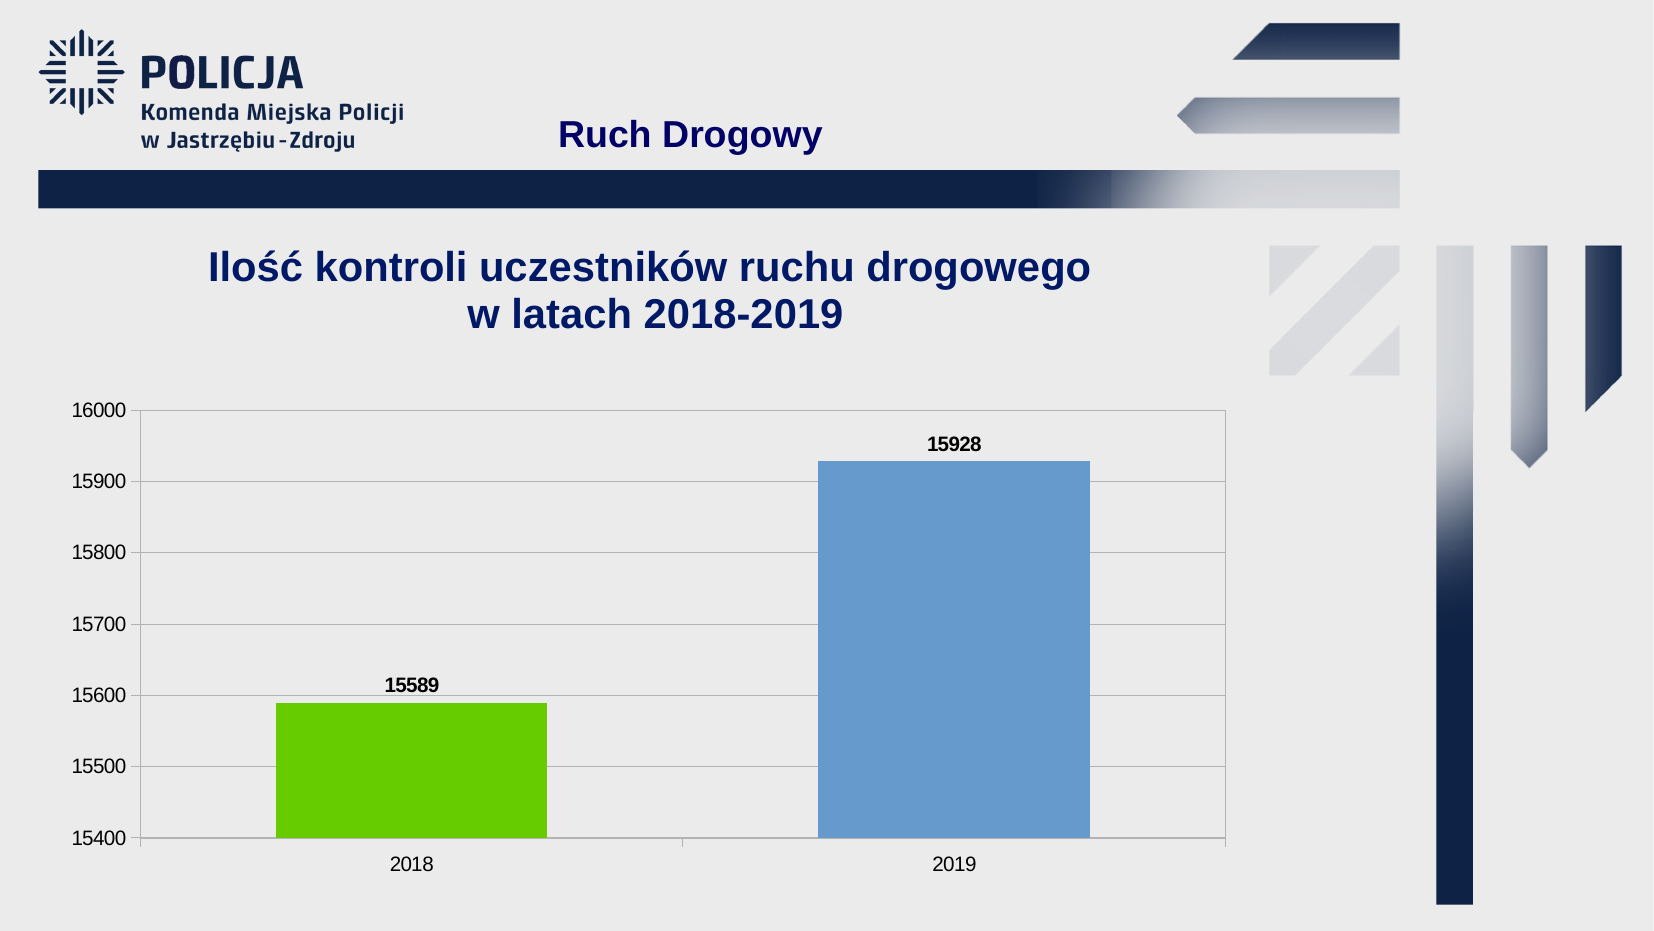

Ruch Drogowy
# Ilość kontroli uczestników ruchu drogowego w latach 2018-2019
### Chart
| Category | Kolumna 2 |
|---|---|
| 2018 | 15589.0 |
| 2019 | 15928.0 |